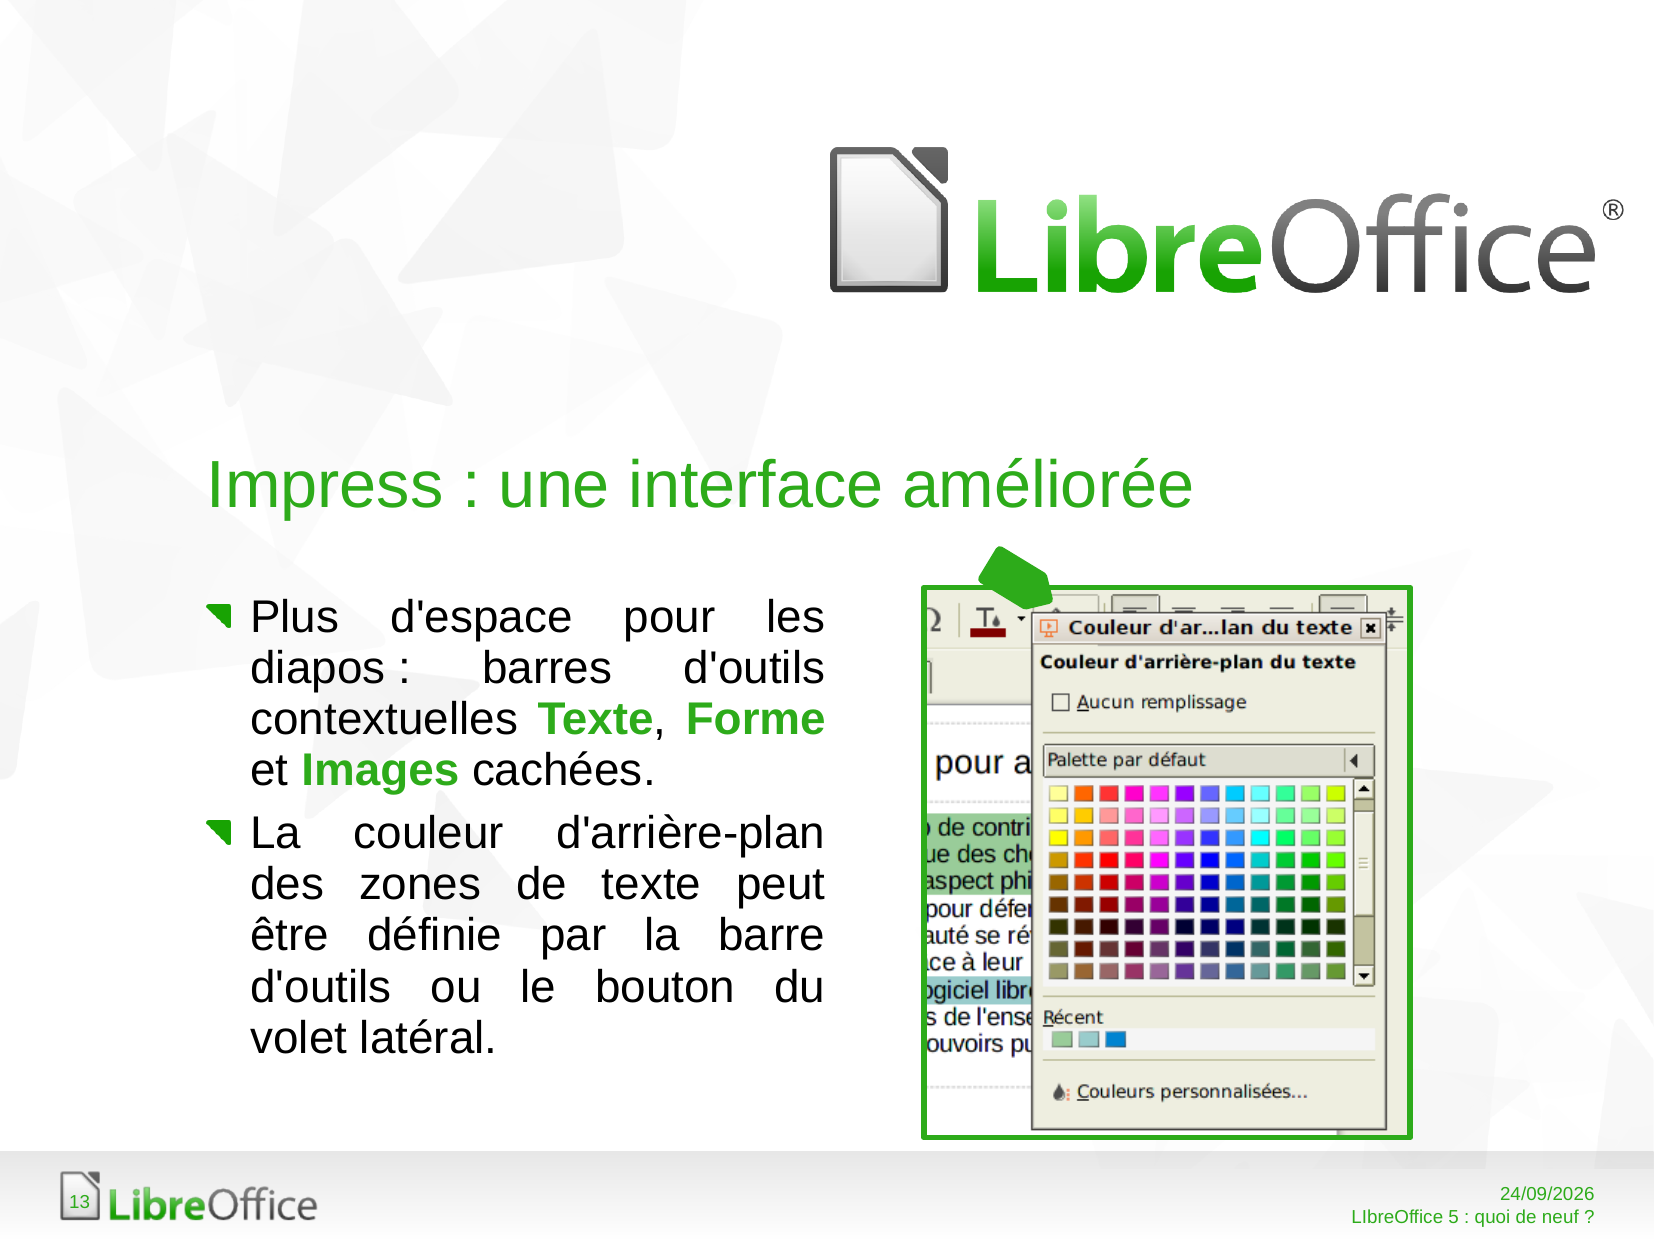

# Impress : une interface améliorée
Plus d'espace pour les diapos : barres d'outils contextuelles Texte, Forme et Images cachées.
La couleur d'arrière-plan des zones de texte peut être définie par la barre d'outils ou le bouton du volet latéral.
13
LIbreOffice 5 : quoi de neuf ?